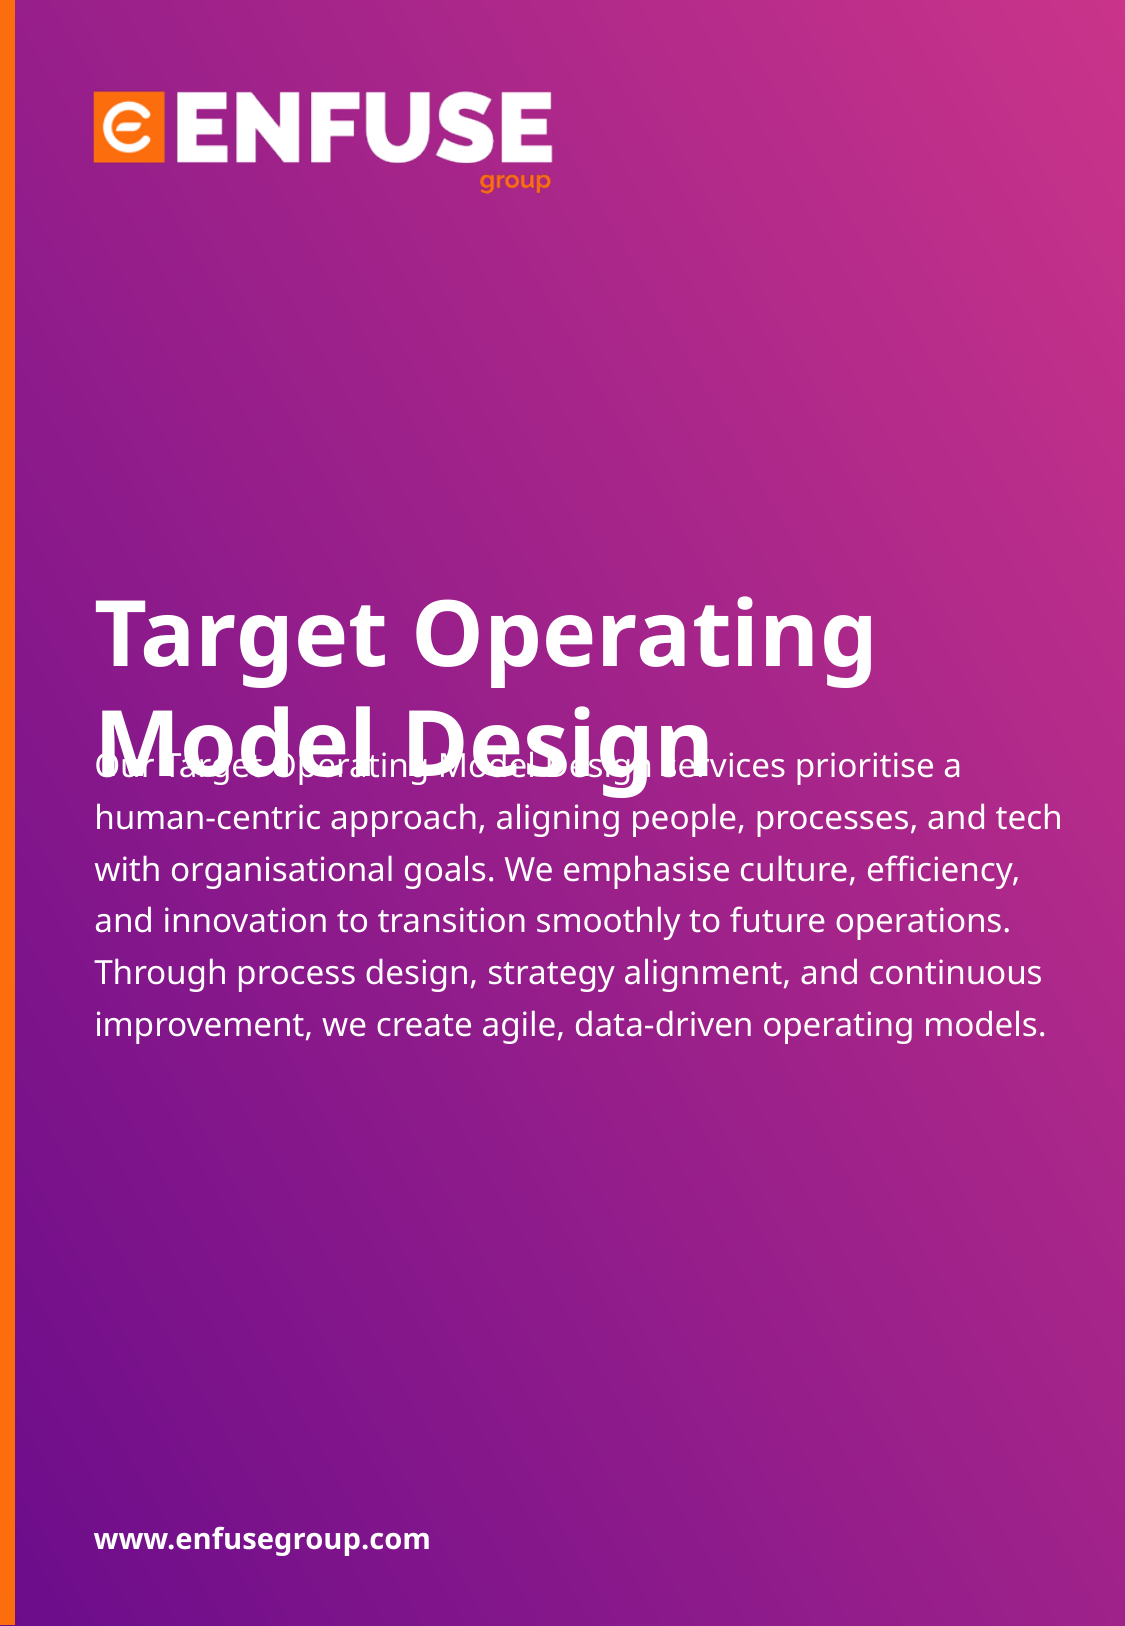

Target Operating Model Design
Our Target Operating Model Design services prioritise a human-centric approach, aligning people, processes, and tech with organisational goals. We emphasise culture, efficiency, and innovation to transition smoothly to future operations. Through process design, strategy alignment, and continuous improvement, we create agile, data-driven operating models.